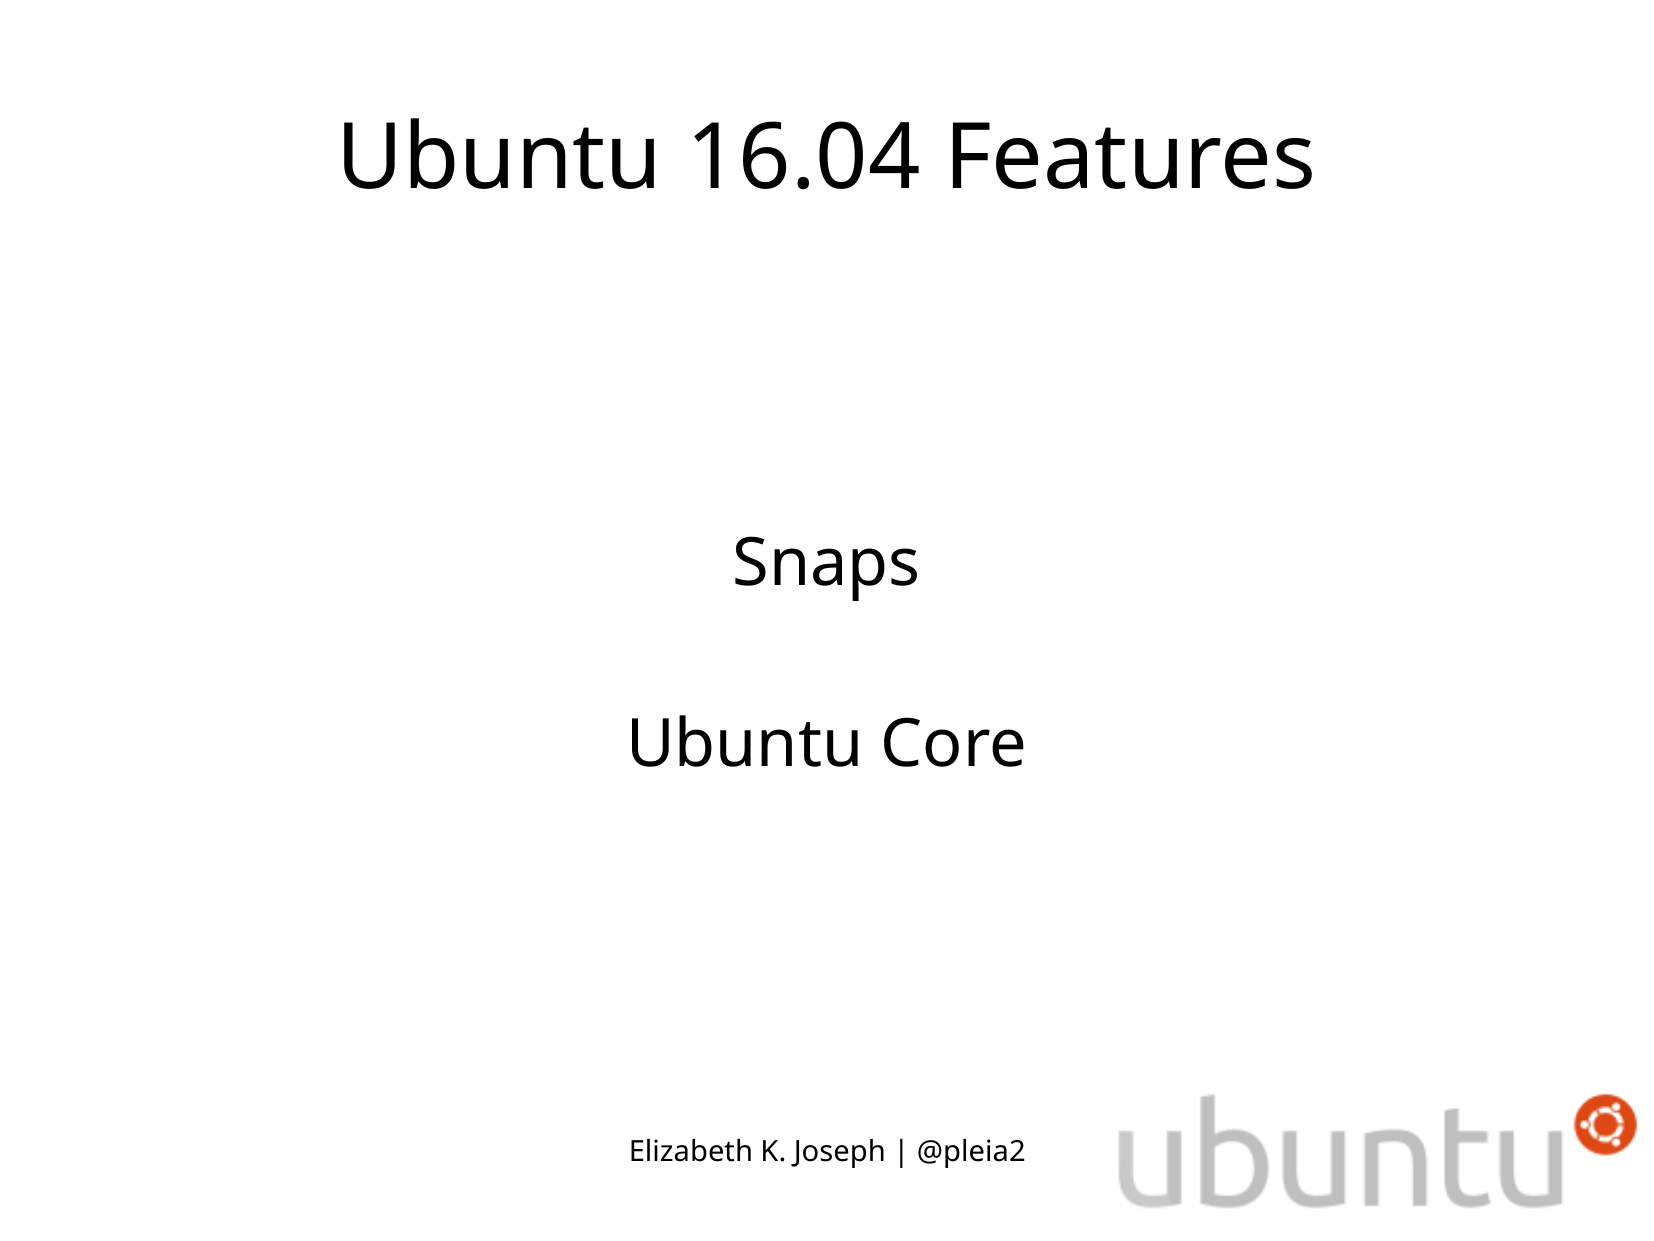

# Ubuntu 16.04 Features
Snaps
Ubuntu Core
Elizabeth K. Joseph | @pleia2